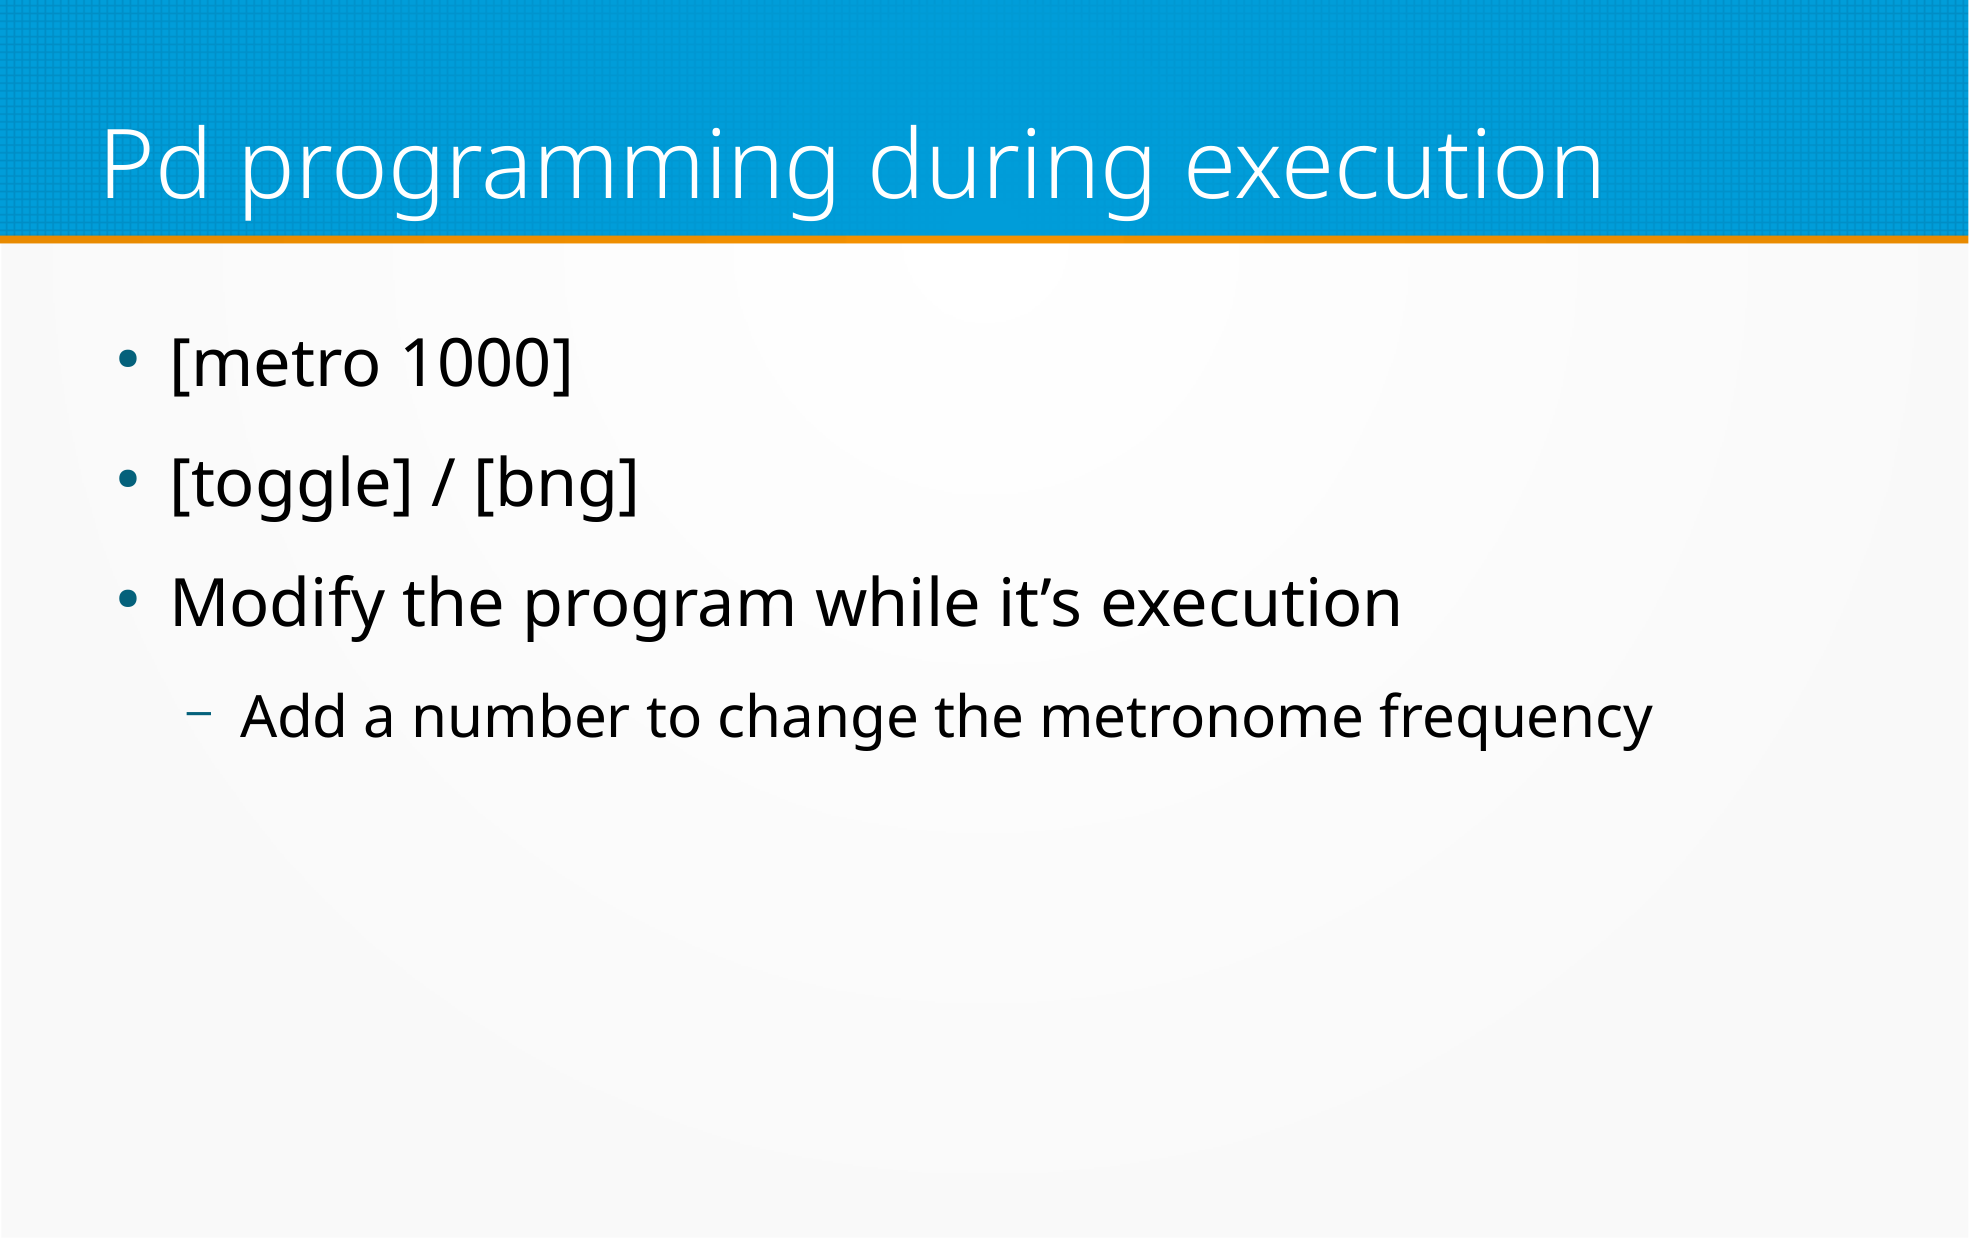

# Pd programming during execution
[metro 1000]
[toggle] / [bng]
Modify the program while it’s execution
Add a number to change the metronome frequency